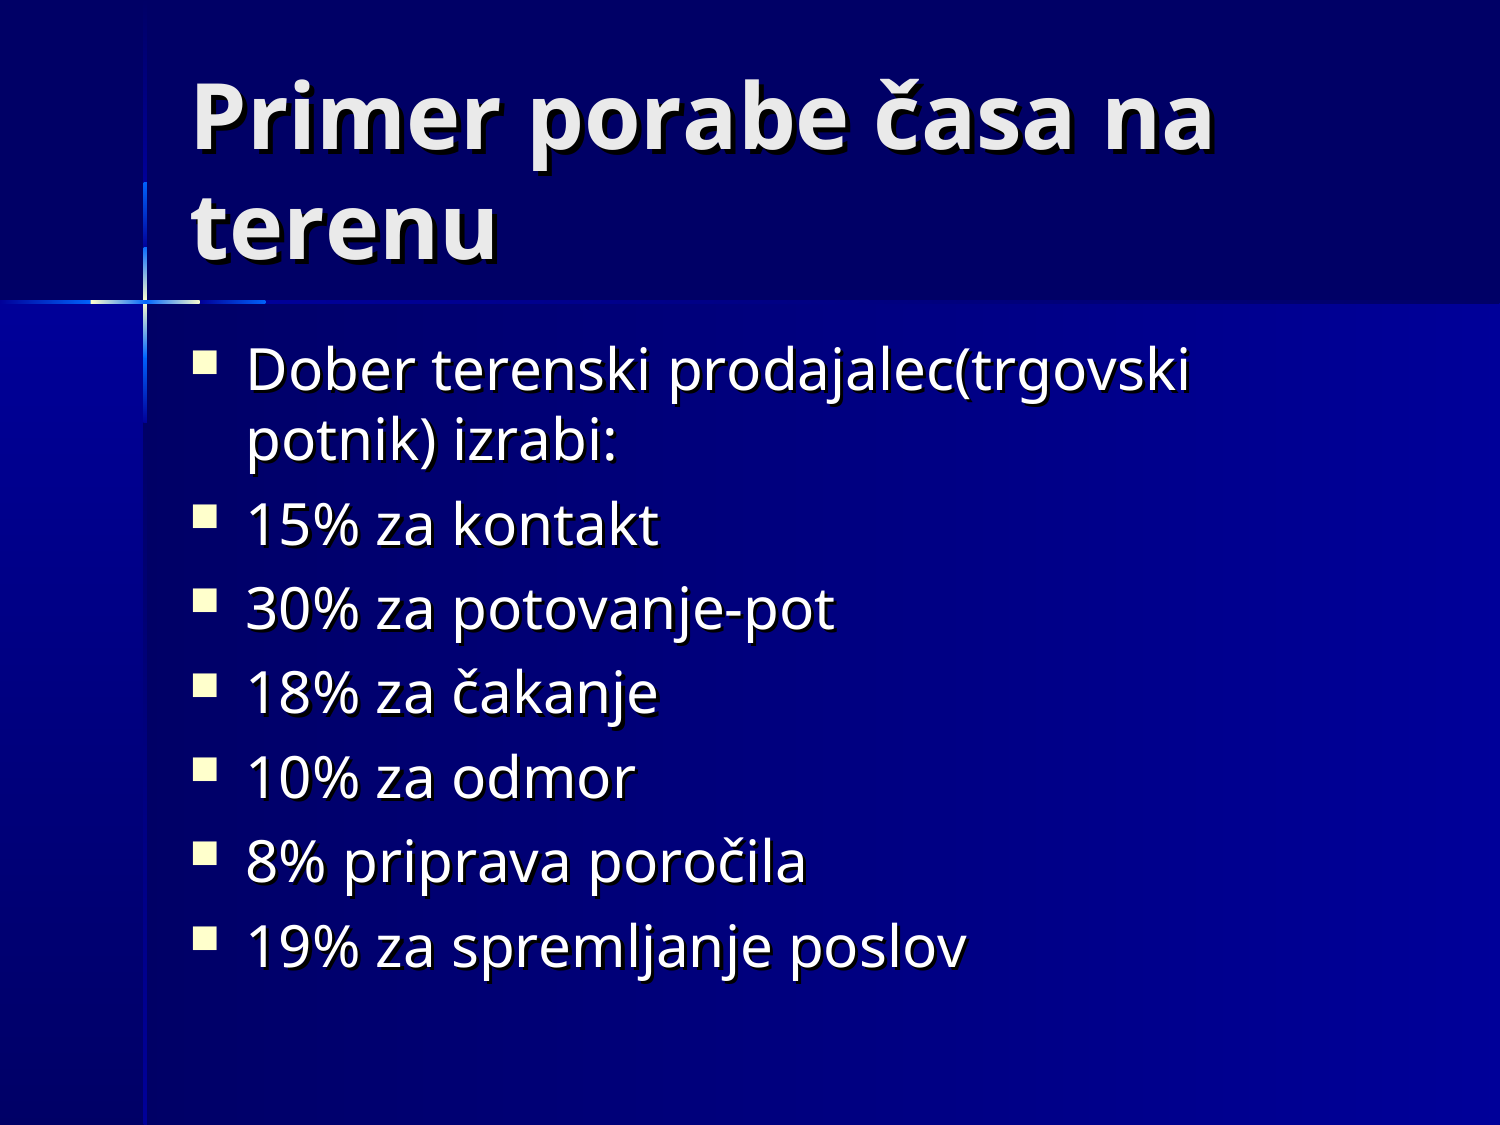

# Primer porabe časa na terenu
Dober terenski prodajalec(trgovski potnik) izrabi:
15% za kontakt
30% za potovanje-pot
18% za čakanje
10% za odmor
8% priprava poročila
19% za spremljanje poslov